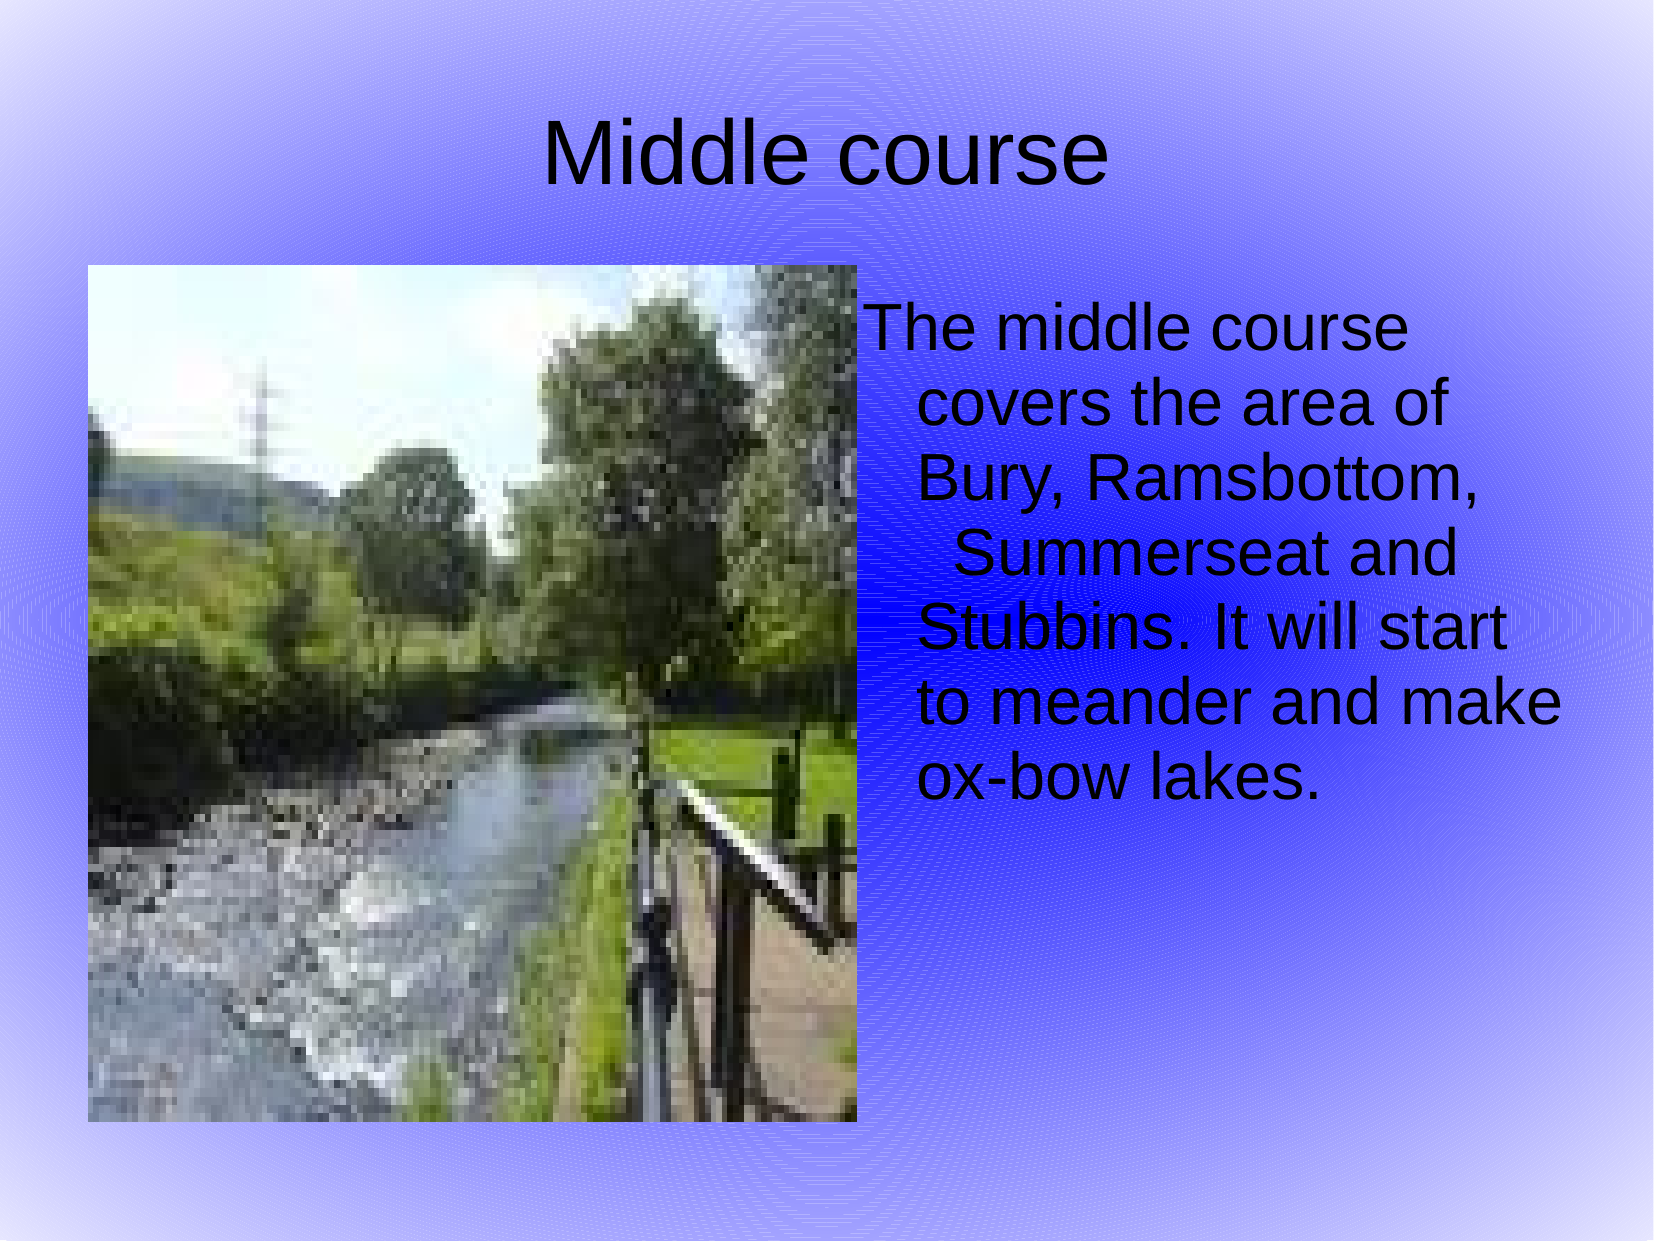

# Middle course
The middle course covers the area of Bury, Ramsbottom, Summerseat and Stubbins. It will start to meander and make ox-bow lakes.